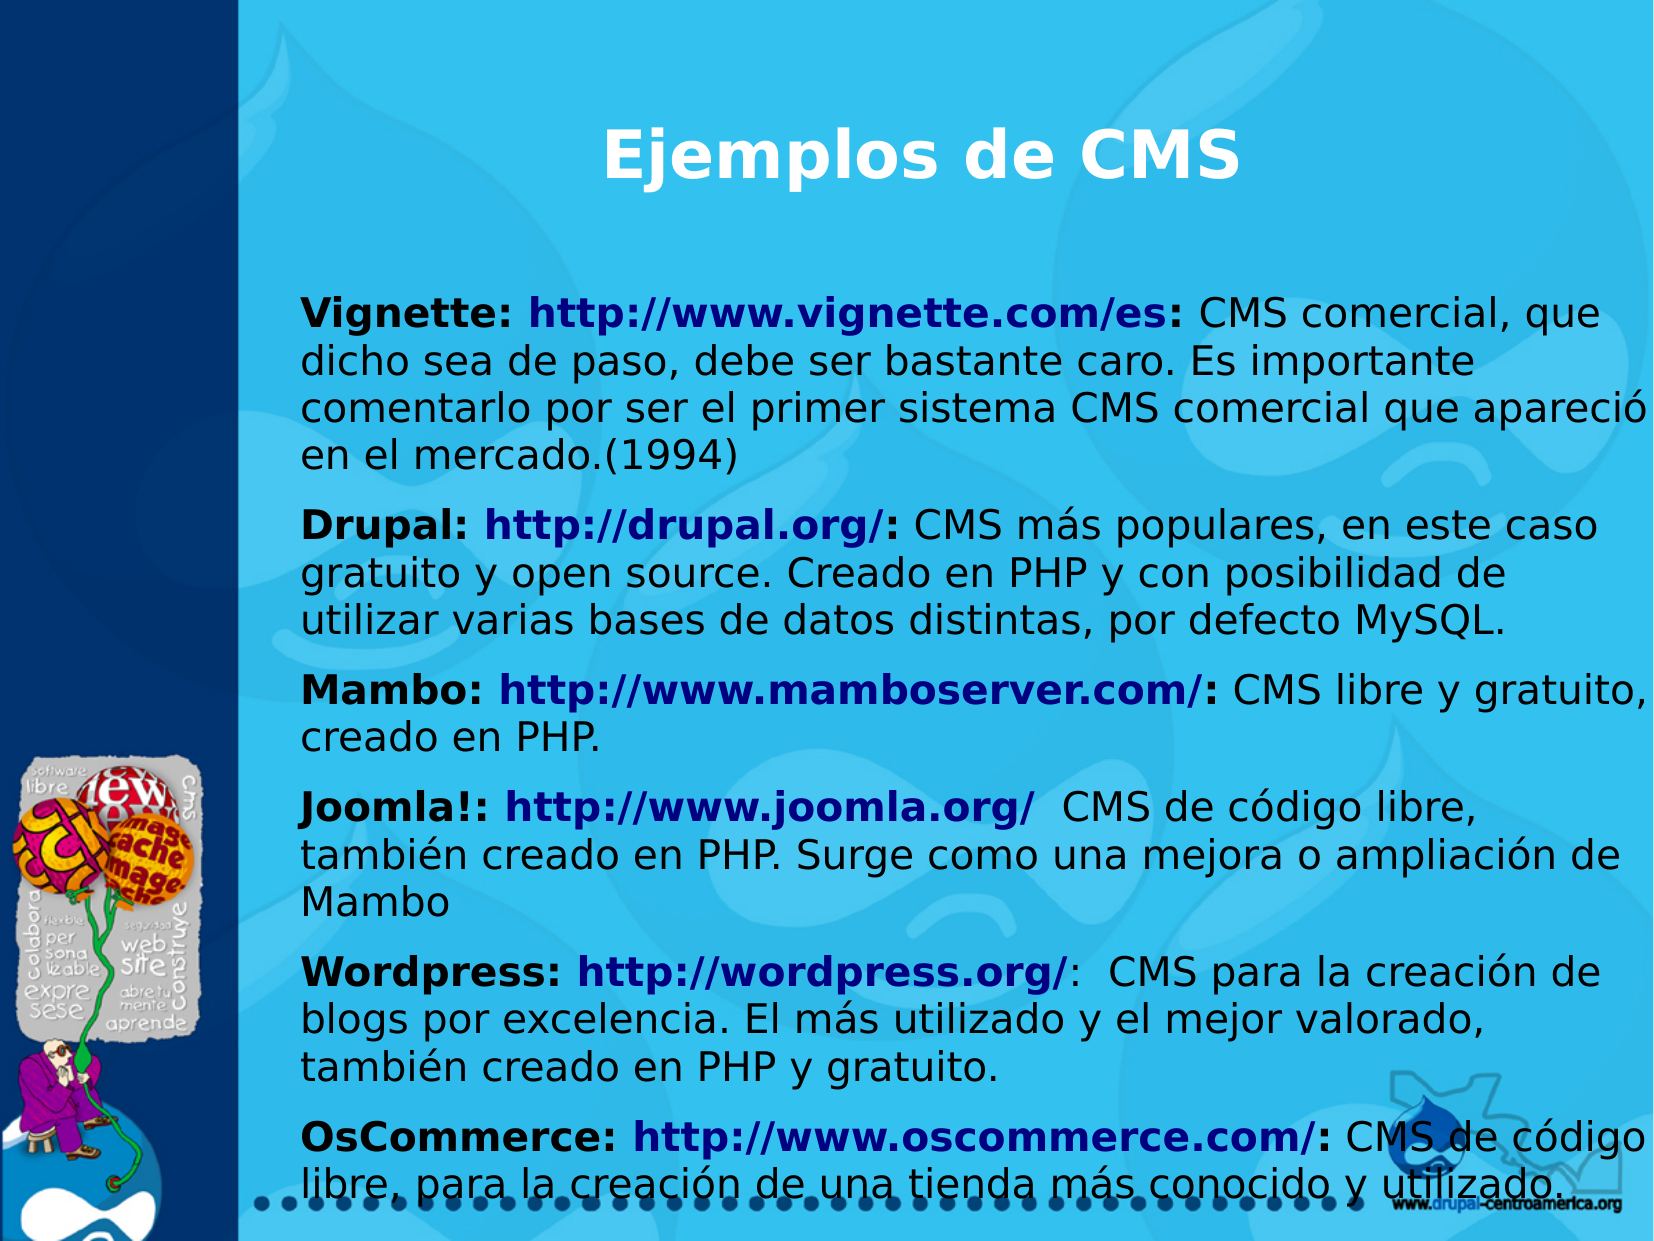

Ejemplos de CMS
# Vignette: http://www.vignette.com/es: CMS comercial, que dicho sea de paso, debe ser bastante caro. Es importante comentarlo por ser el primer sistema CMS comercial que apareció en el mercado.(1994)
Drupal: http://drupal.org/: CMS más populares, en este caso gratuito y open source. Creado en PHP y con posibilidad de utilizar varias bases de datos distintas, por defecto MySQL.
Mambo: http://www.mamboserver.com/: CMS libre y gratuito, creado en PHP.
Joomla!: http://www.joomla.org/ CMS de código libre, también creado en PHP. Surge como una mejora o ampliación de Mambo
Wordpress: http://wordpress.org/: CMS para la creación de blogs por excelencia. El más utilizado y el mejor valorado, también creado en PHP y gratuito.
OsCommerce: http://www.oscommerce.com/: CMS de código libre, para la creación de una tienda más conocido y utilizado.